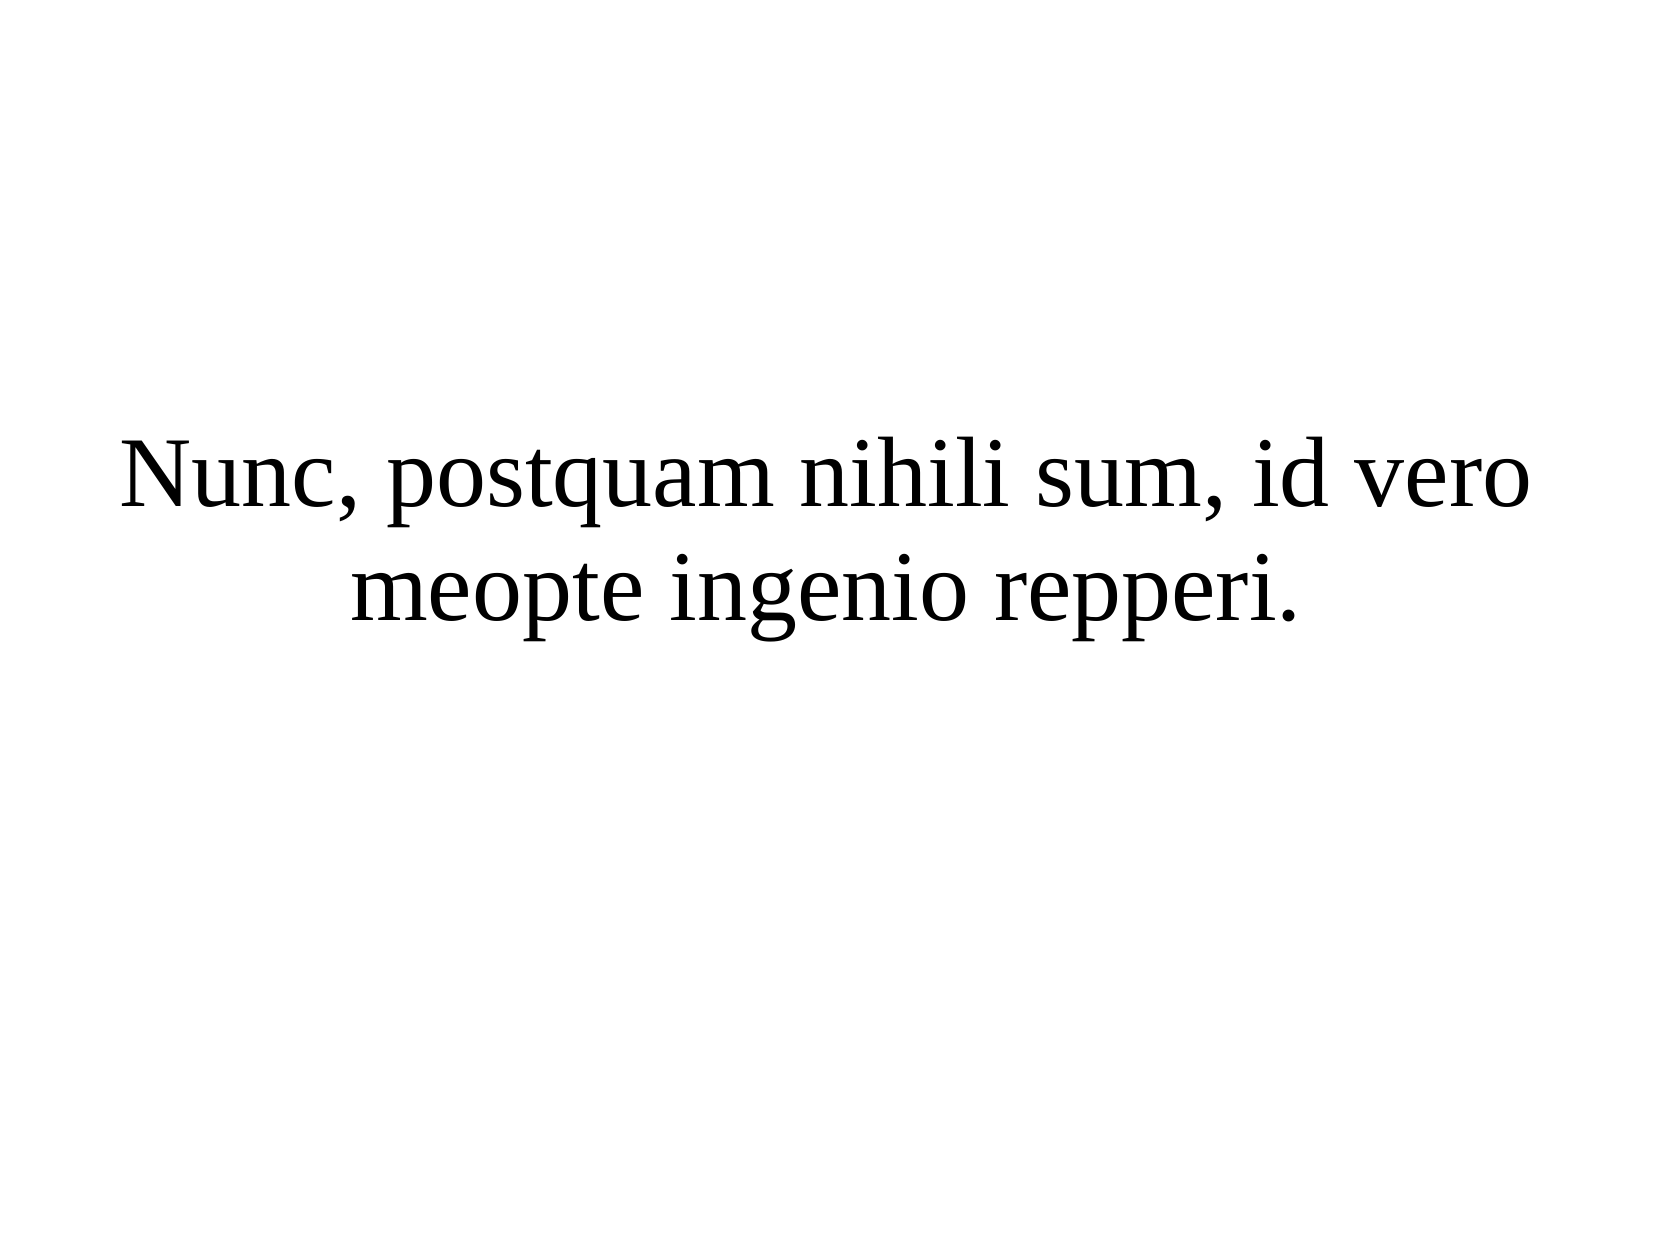

Nunc, postquam nihili sum, id vero meopte ingenio repperi.